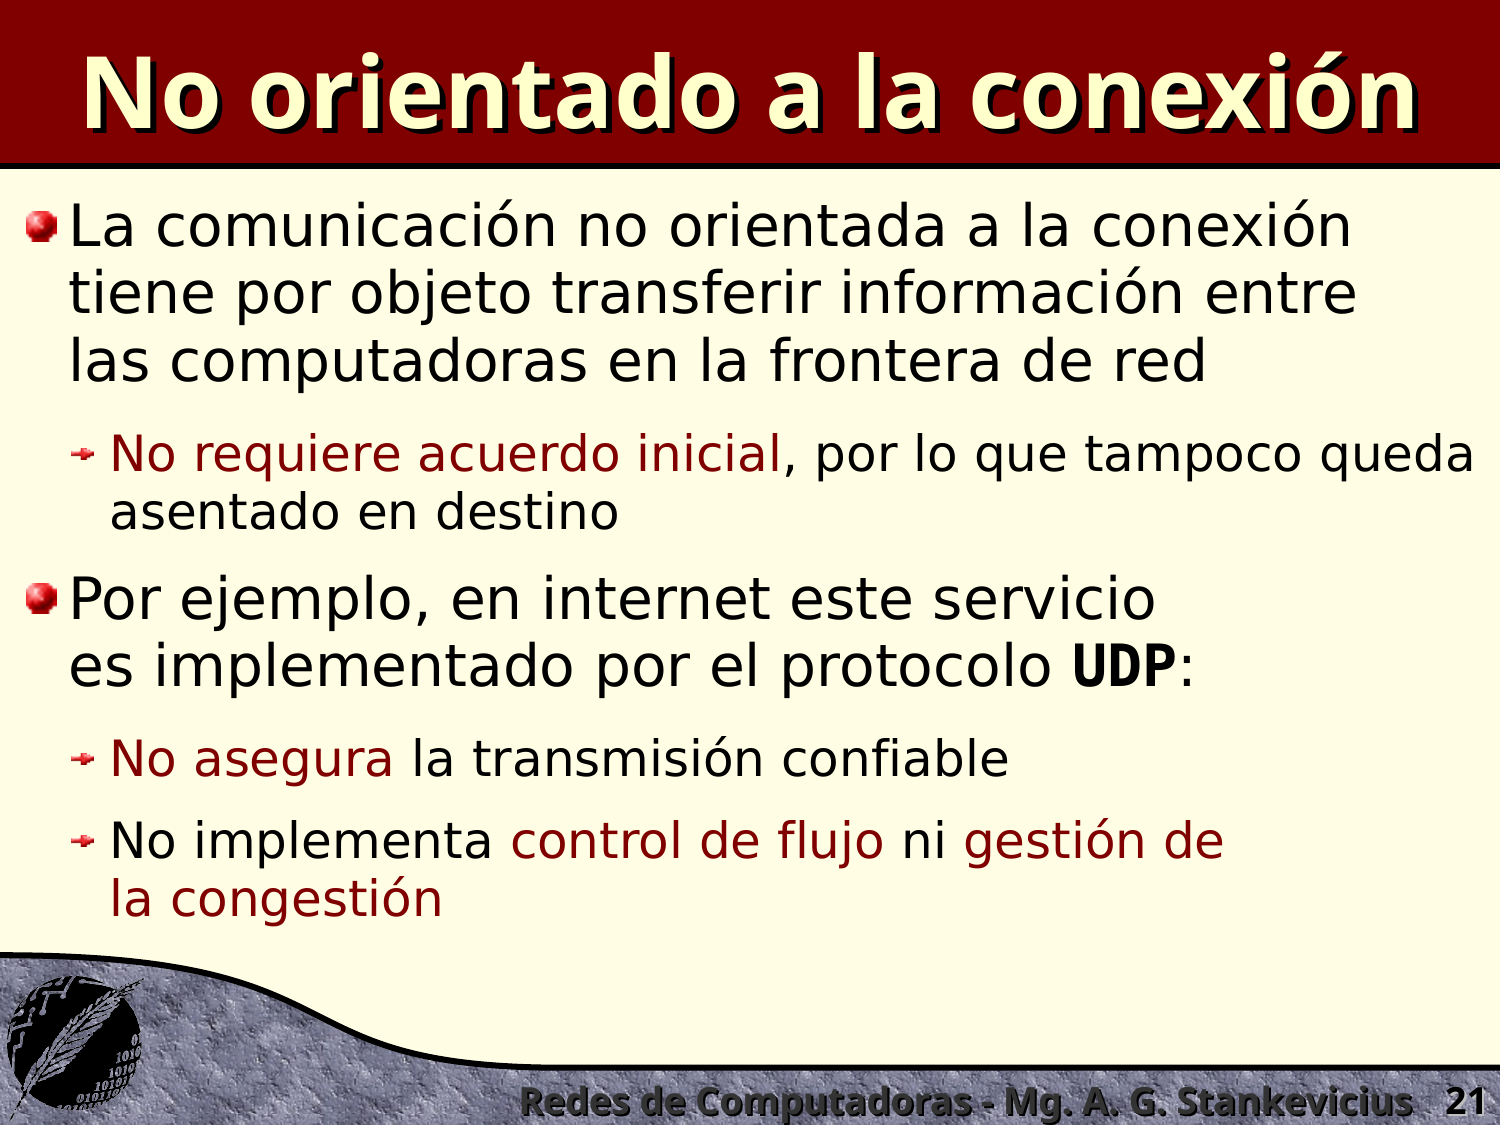

# No orientado a la conexión
La comunicación no orientada a la conexión tiene por objeto transferir información entre
las computadoras en la frontera de red
No requiere acuerdo inicial, por lo que tampoco queda asentado en destino
Por ejemplo, en internet este servicio
es implementado por el protocolo UDP:
No asegura la transmisión confiable
No implementa control de flujo ni gestión de
la congestión
21